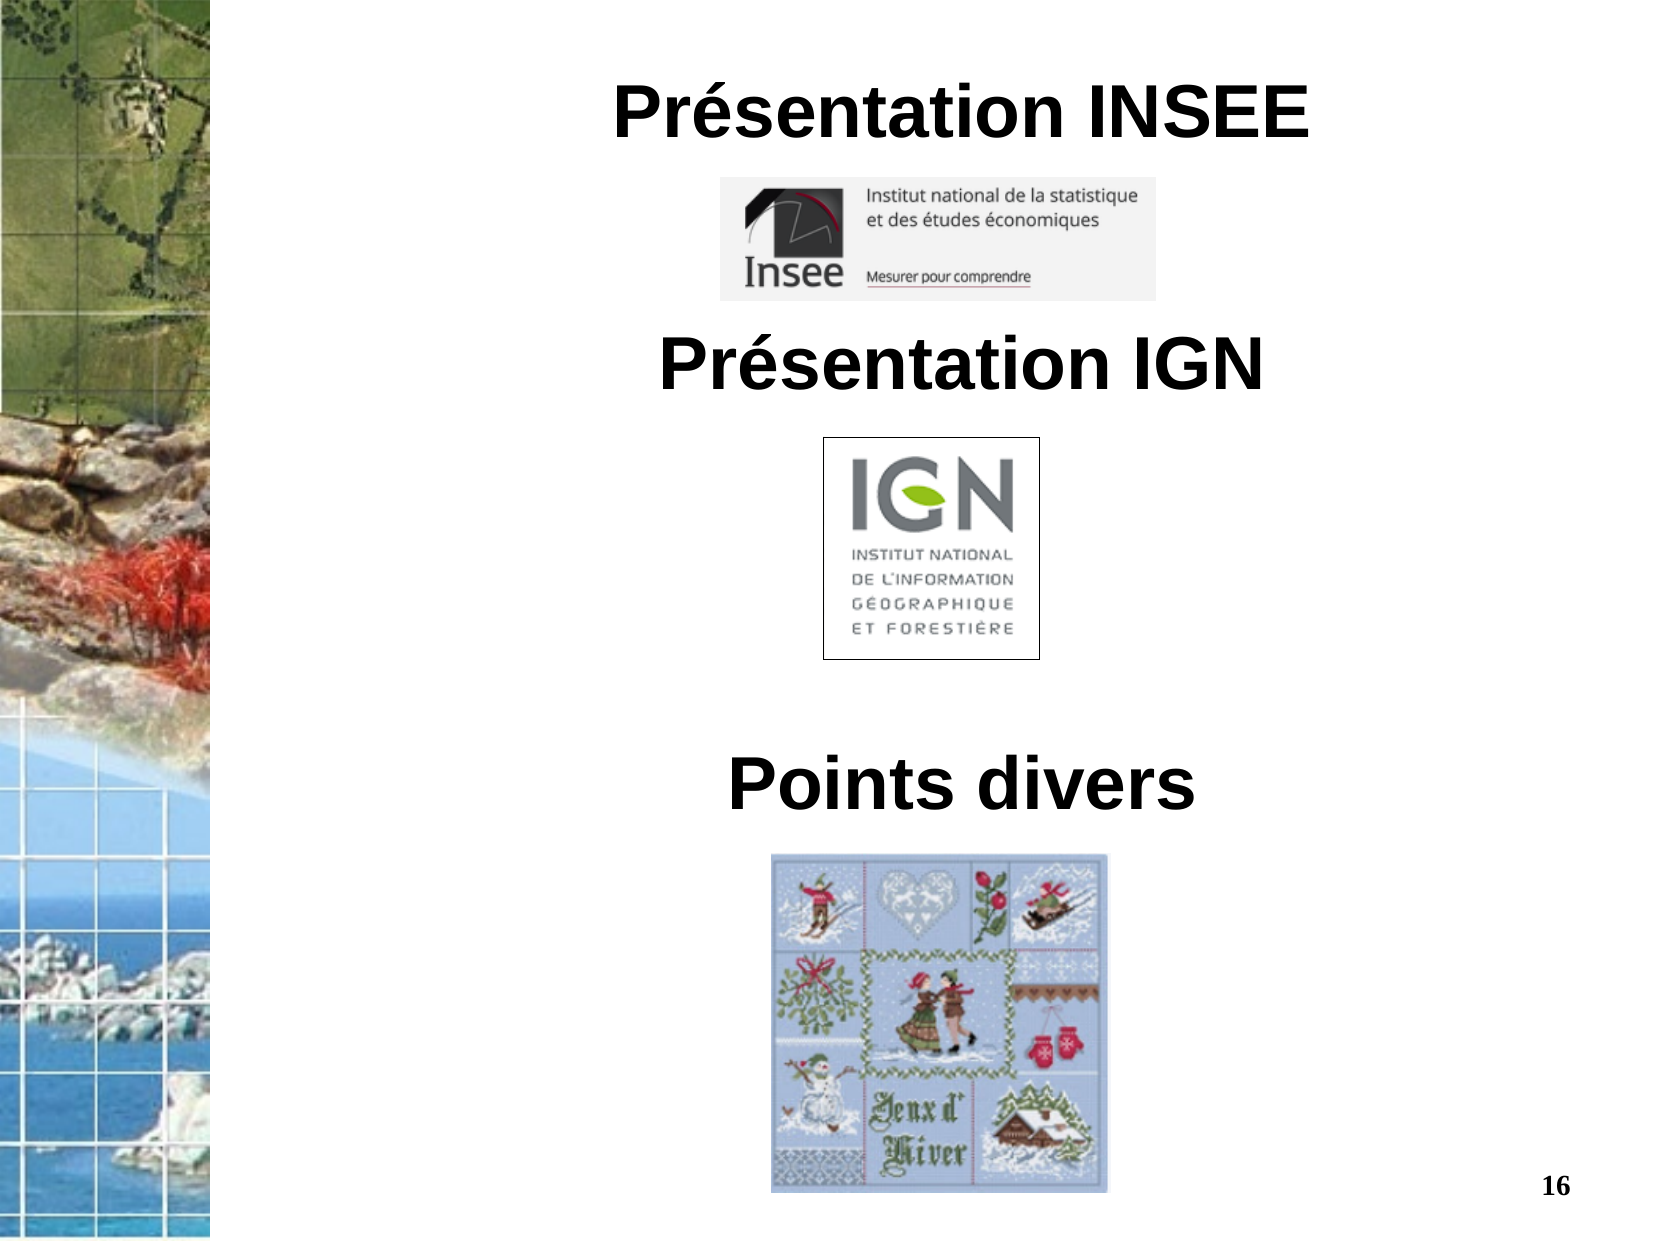

# Présentation INSEE Présentation IGN Points divers
16